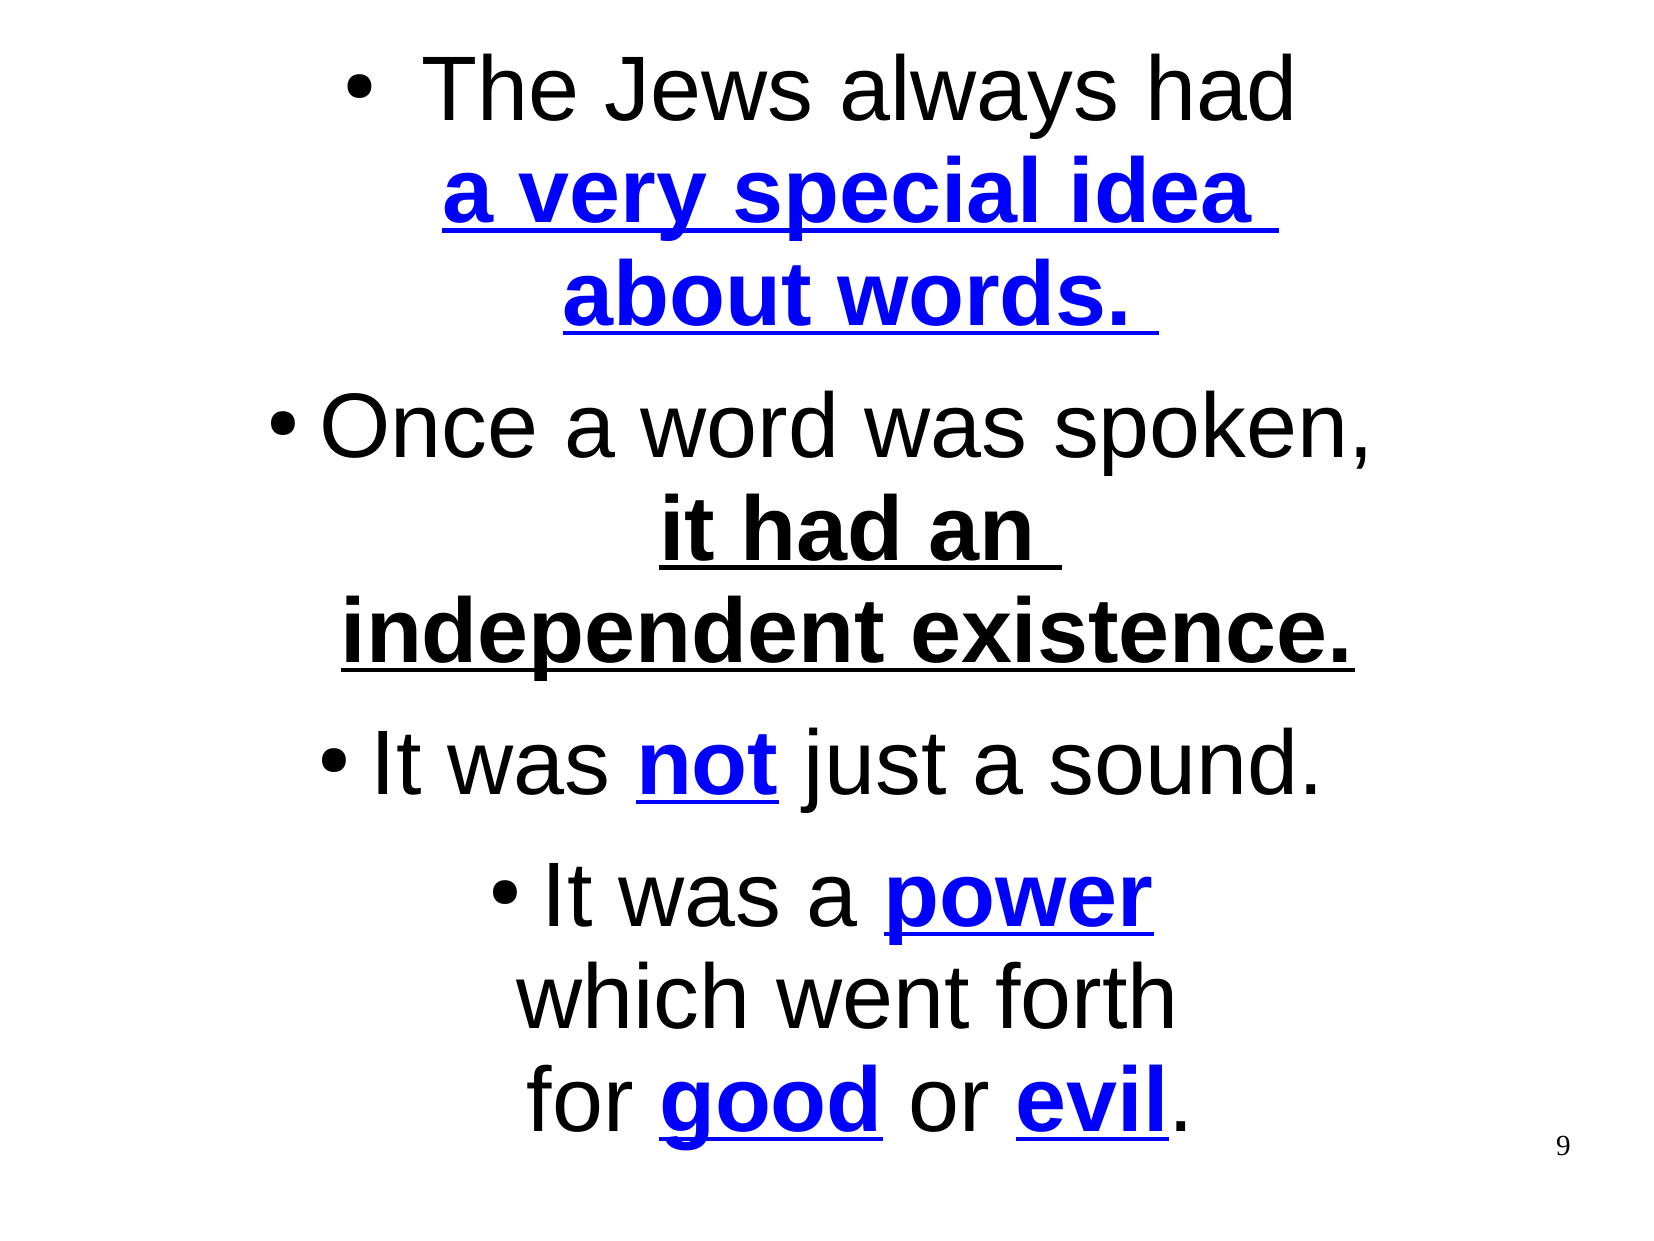

# The Jews always had a very special idea about words.
Once a word was spoken,
it had an
independent existence.
It was not just a sound.
It was a power
which went forth
for good or evil.
9